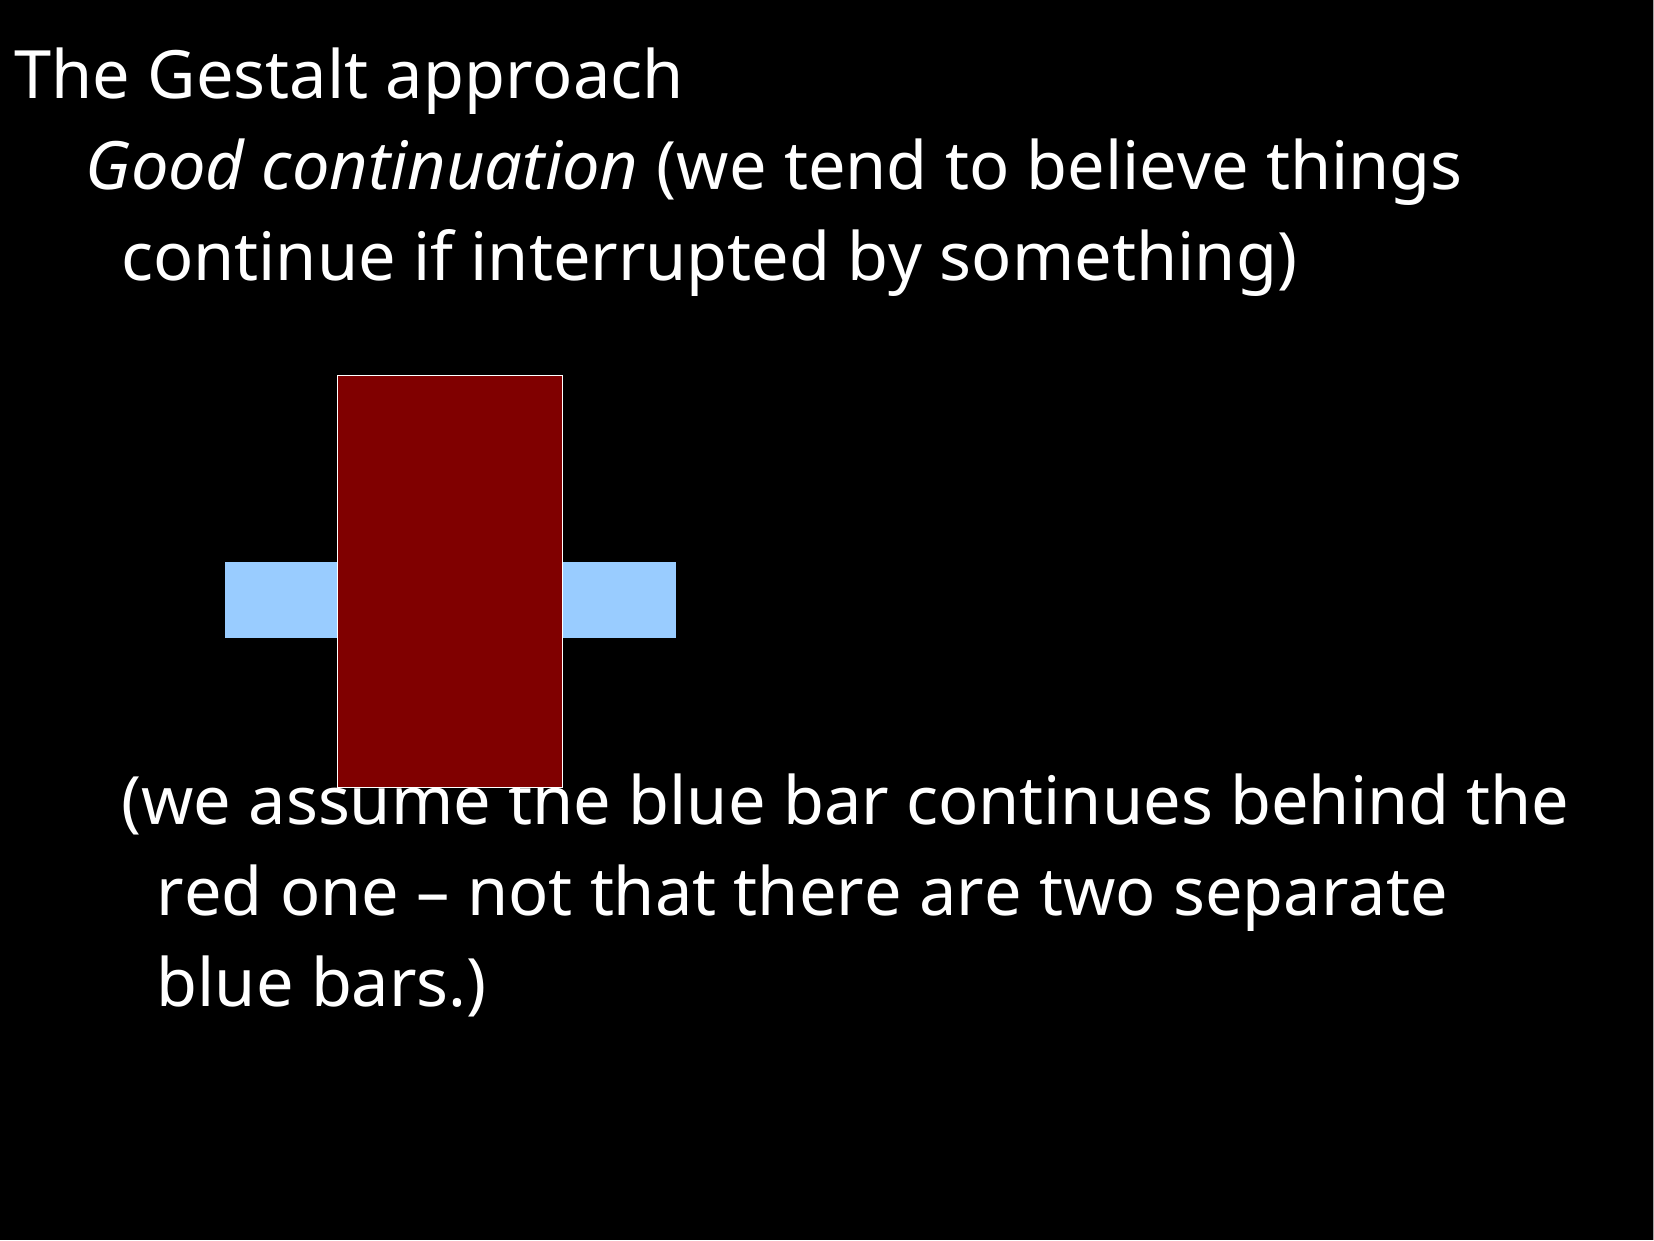

The Gestalt approach
Good continuation (we tend to believe things continue if interrupted by something)
(we assume the blue bar continues behind the red one – not that there are two separate blue bars.)